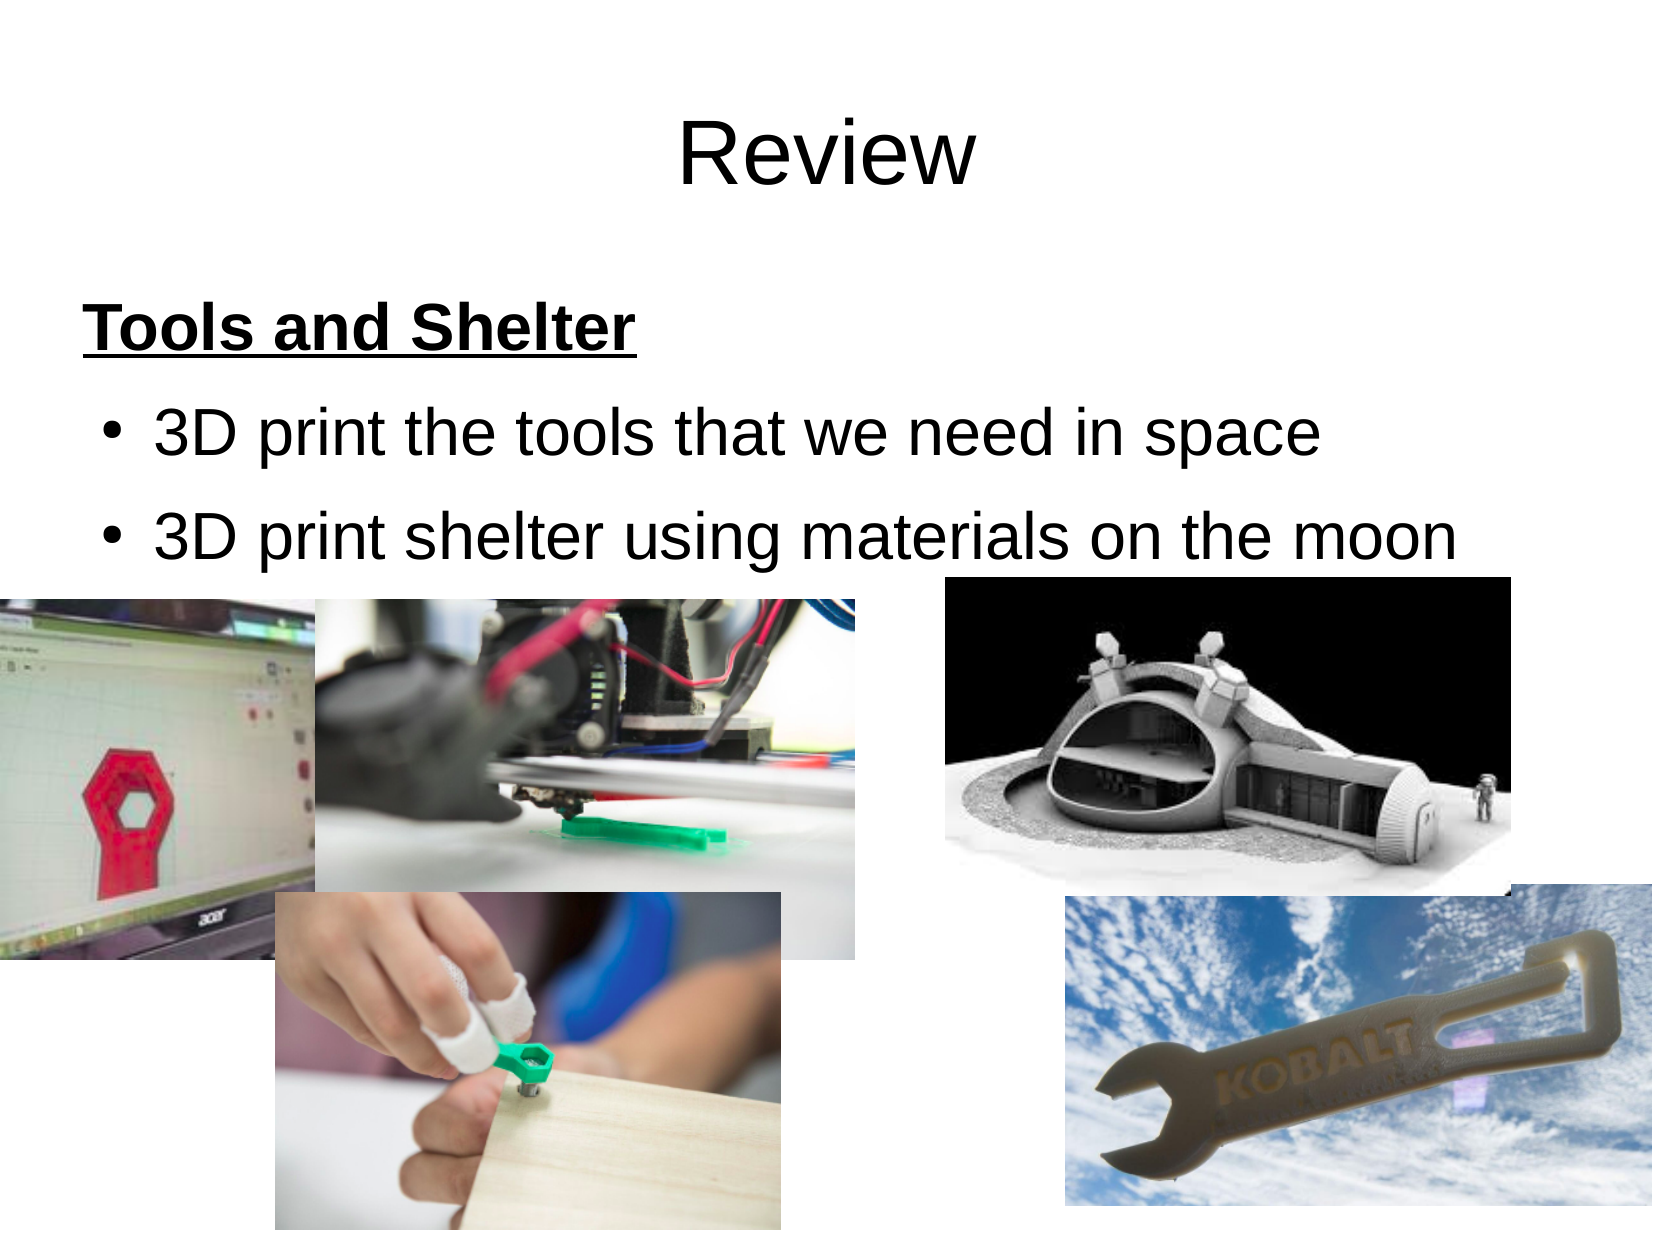

# Review
Tools and Shelter
3D print the tools that we need in space
3D print shelter using materials on the moon